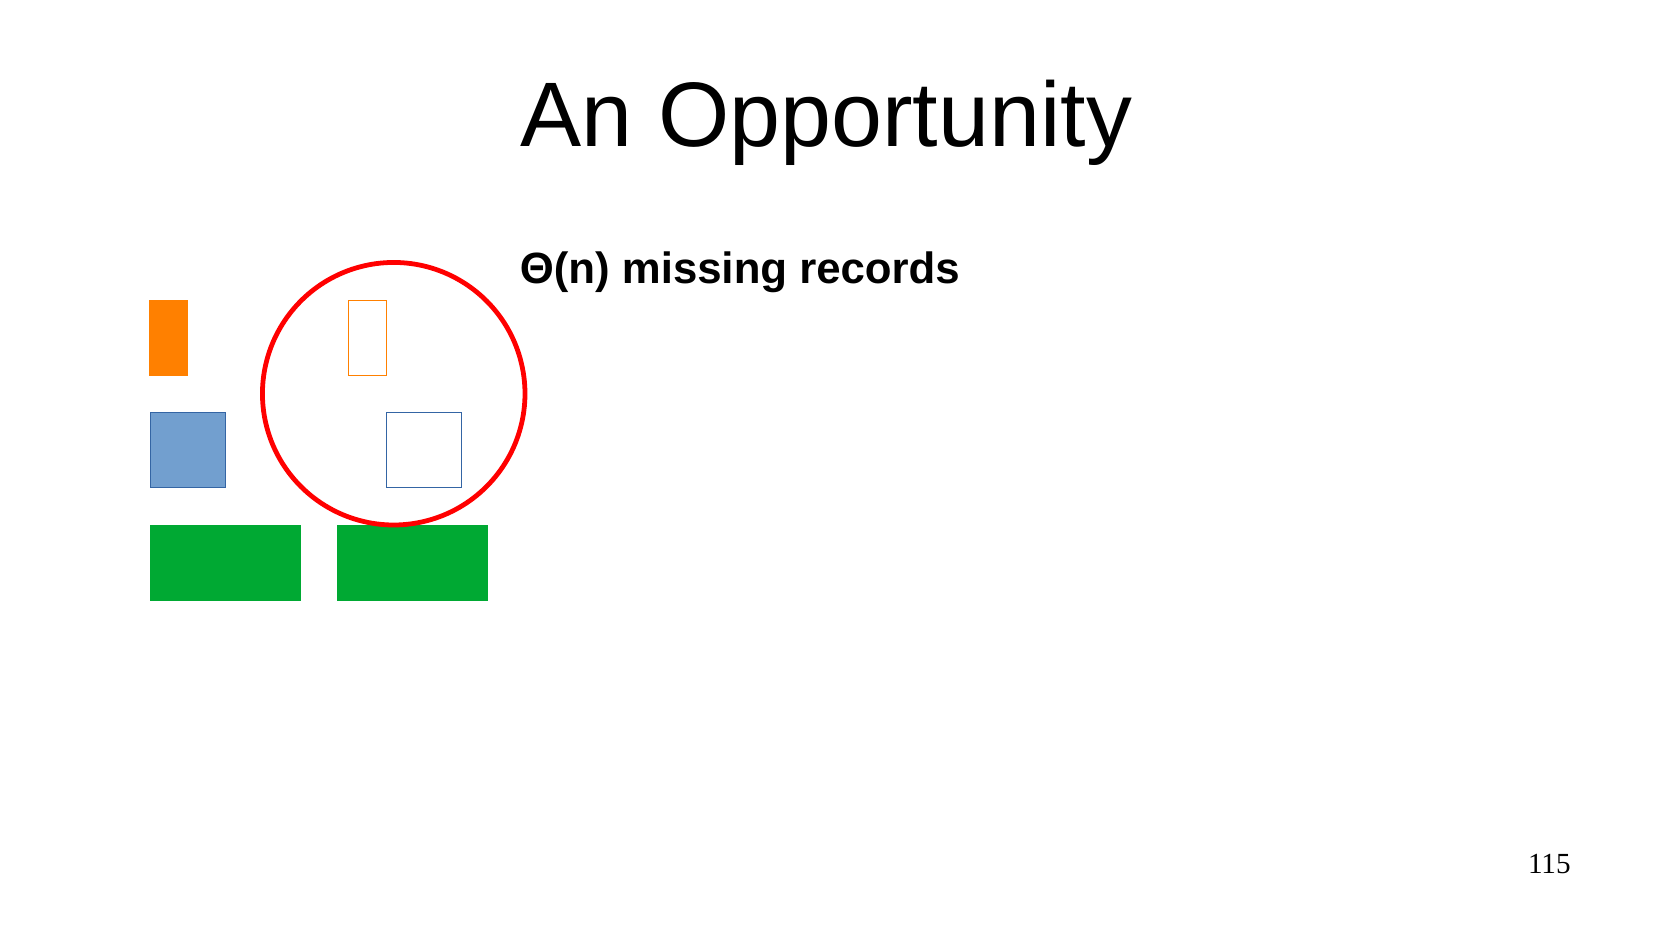

# An Opportunity
Θ(n) missing records
115